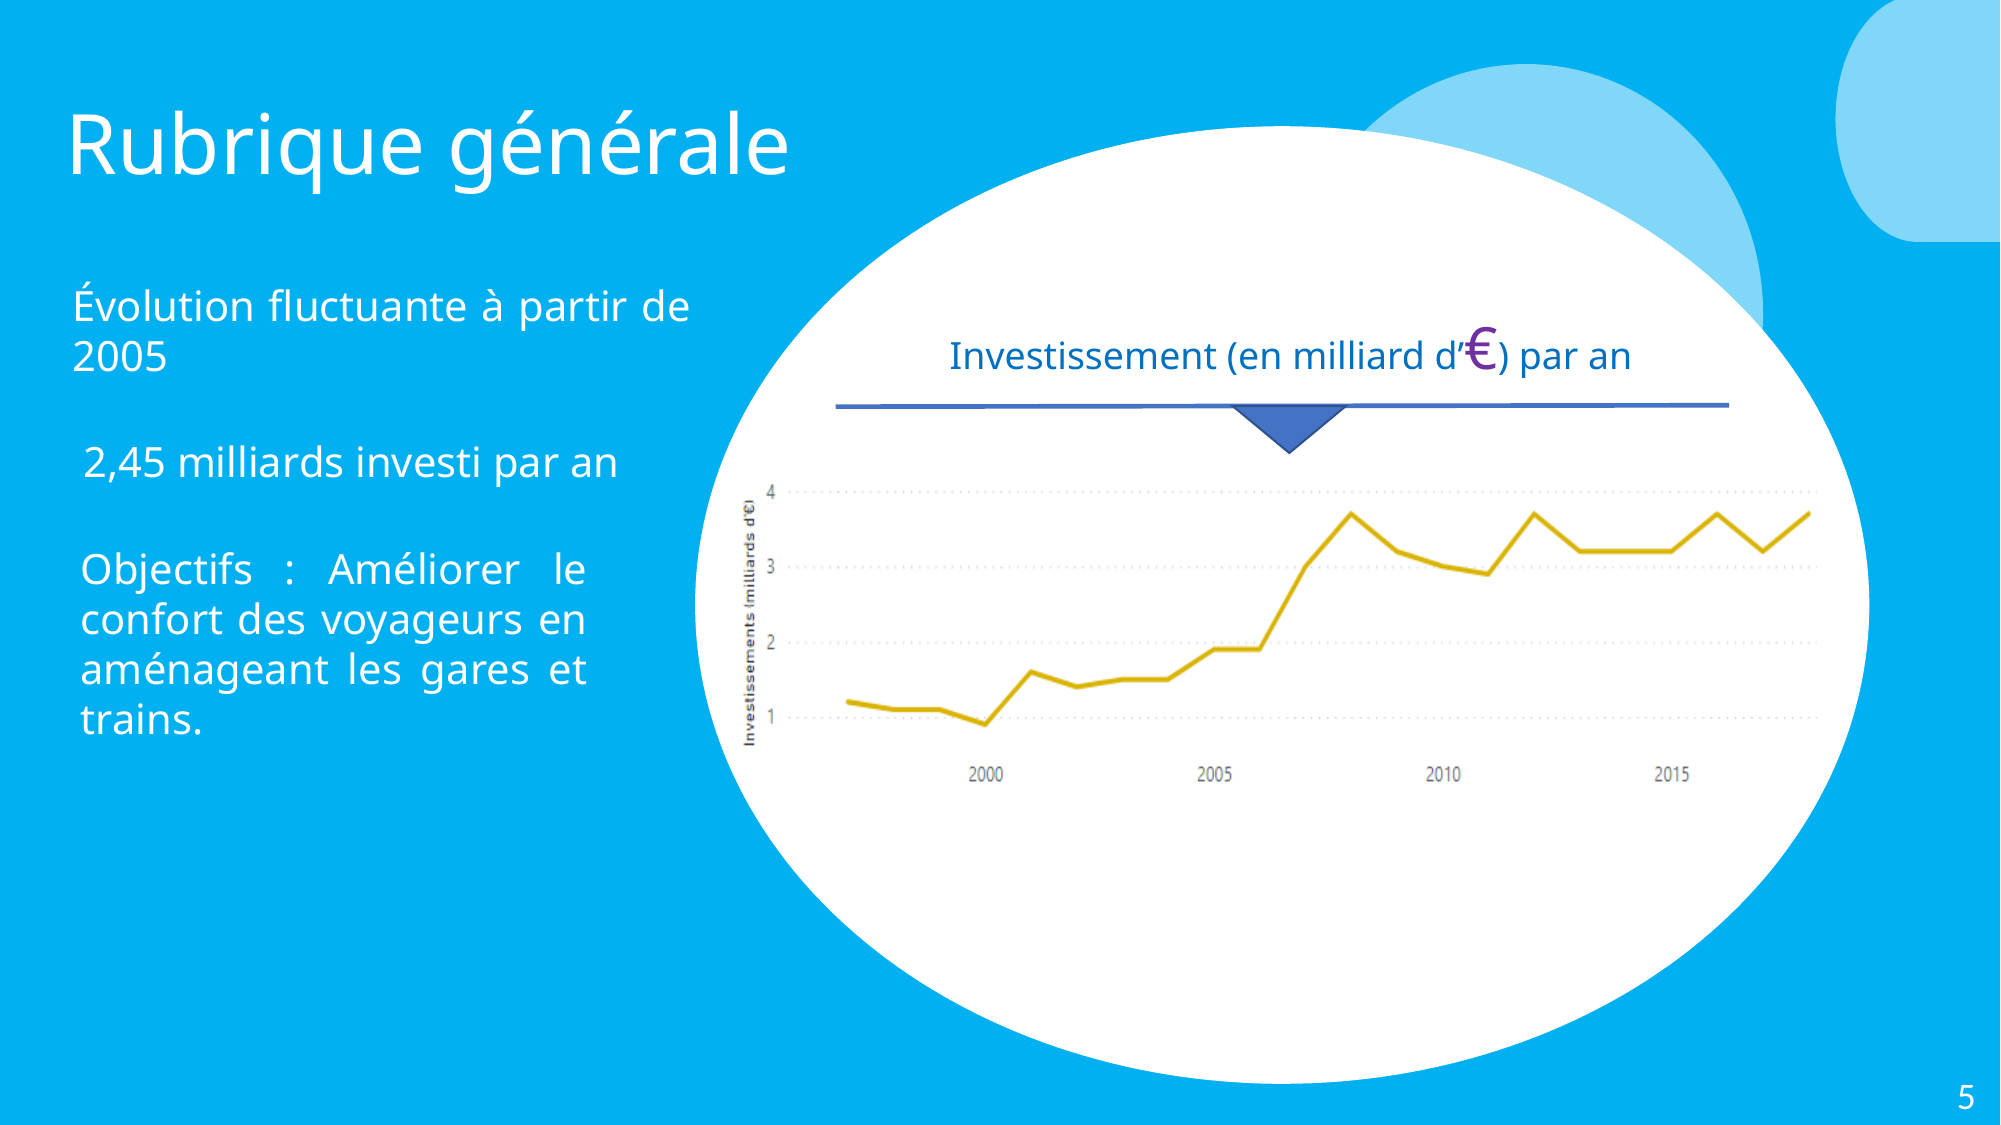

Investissement (en milliard d’€) par an
Rubrique générale
Évolution fluctuante à partir de 2005
2,45 milliards investi par an
Objectifs : Améliorer le confort des voyageurs en aménageant les gares et trains.
5